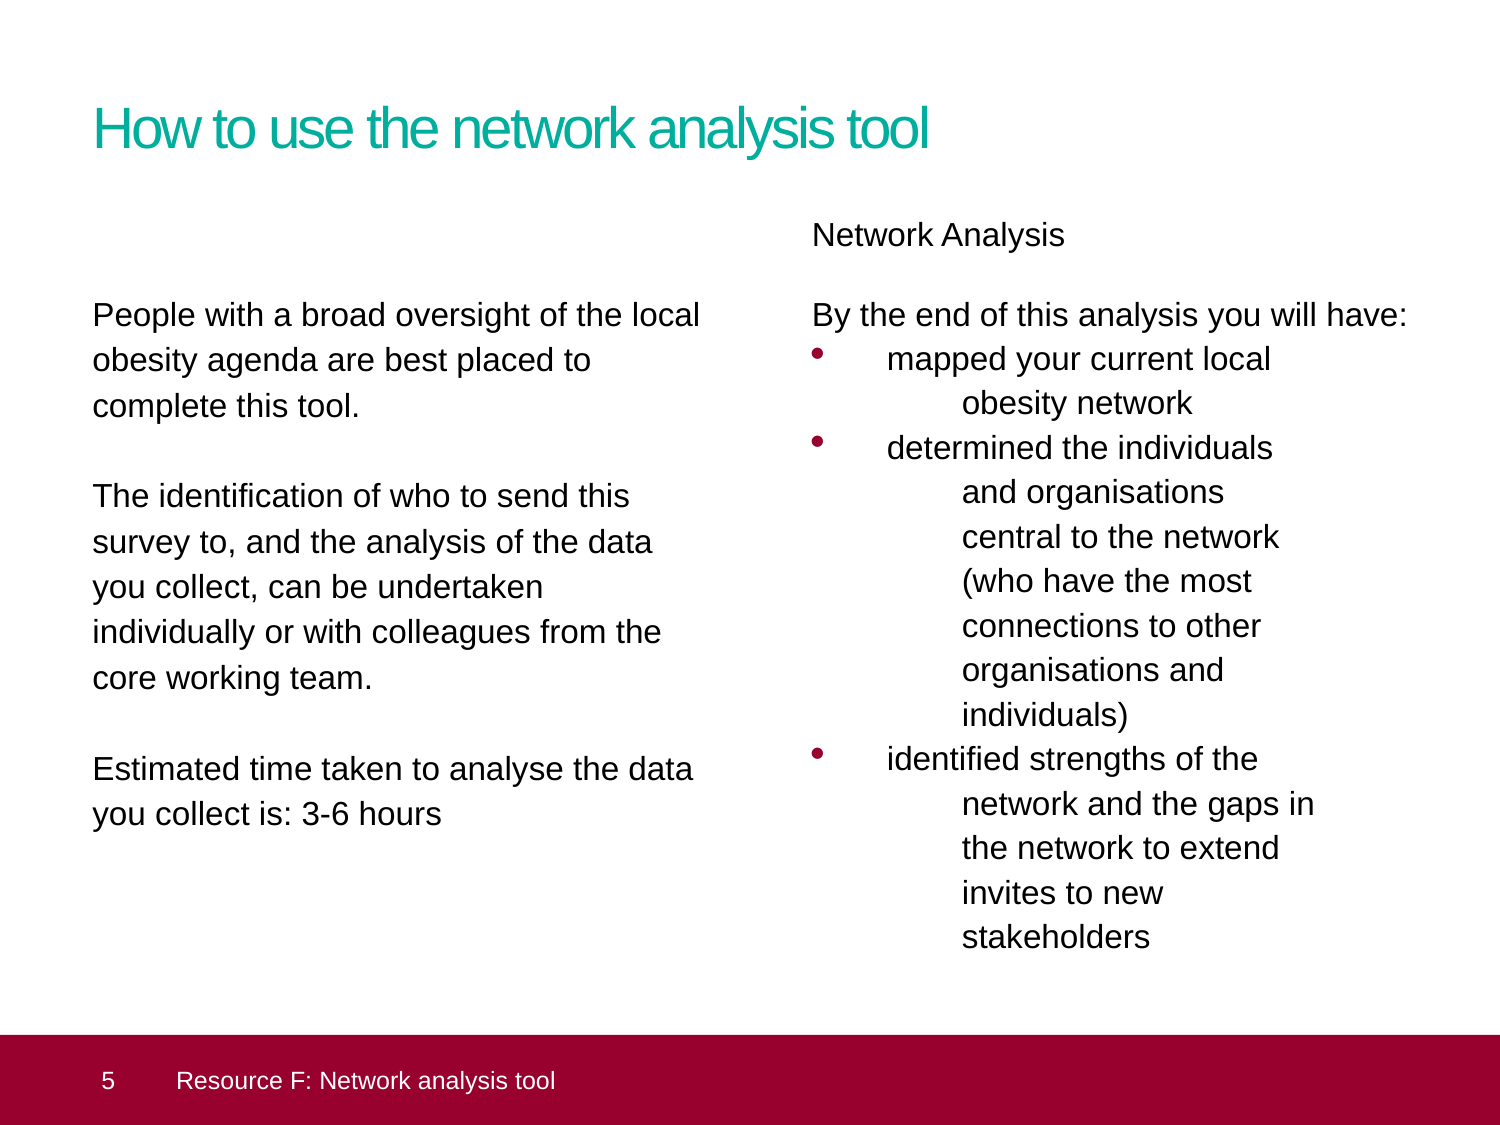

# How to use the network analysis tool
Network Analysis
By the end of this analysis you will have:
mapped your current local obesity network
determined the individuals and organisations central to the network (who have the most connections to other organisations and individuals)
identified strengths of the network and the gaps in the network to extend invites to new stakeholders
People with a broad oversight of the local obesity agenda are best placed to complete this tool.
The identification of who to send this survey to, and the analysis of the data you collect, can be undertaken individually or with colleagues from the core working team.
Estimated time taken to analyse the data you collect is: 3-6 hours
 5
Resource F: Network analysis tool